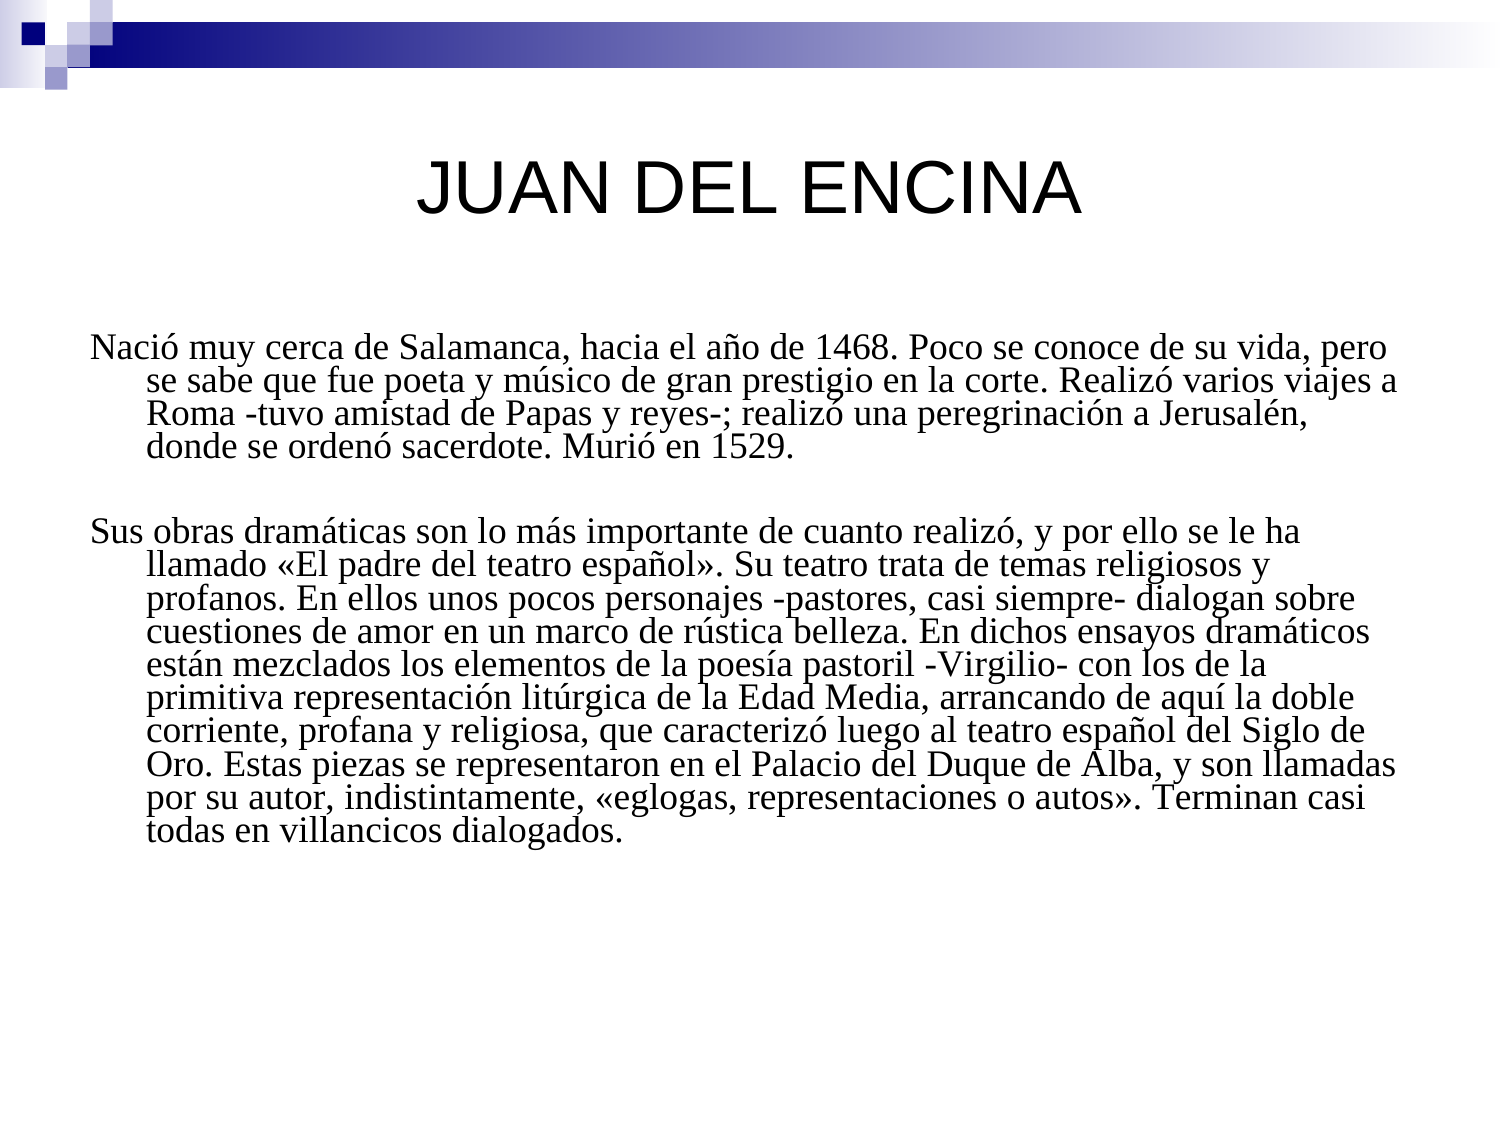

# JUAN DEL ENCINA
Nació muy cerca de Salamanca, hacia el año de 1468. Poco se conoce de su vida, pero se sabe que fue poeta y músico de gran prestigio en la corte. Realizó varios viajes a Roma -tuvo amistad de Papas y reyes-; realizó una peregrinación a Jerusalén, donde se ordenó sacerdote. Murió en 1529.
Sus obras dramáticas son lo más importante de cuanto realizó, y por ello se le ha llamado «El padre del teatro español». Su teatro trata de temas religiosos y profanos. En ellos unos pocos personajes -pastores, casi siempre- dialogan sobre cuestiones de amor en un marco de rústica belleza. En dichos ensayos dramáticos están mezclados los elementos de la poesía pastoril -Virgilio- con los de la primitiva representación litúrgica de la Edad Media, arrancando de aquí la doble corriente, profana y religiosa, que caracterizó luego al teatro español del Siglo de Oro. Estas piezas se representaron en el Palacio del Duque de Alba, y son llamadas por su autor, indistintamente, «eglogas, representaciones o autos». Terminan casi todas en villancicos dialogados.